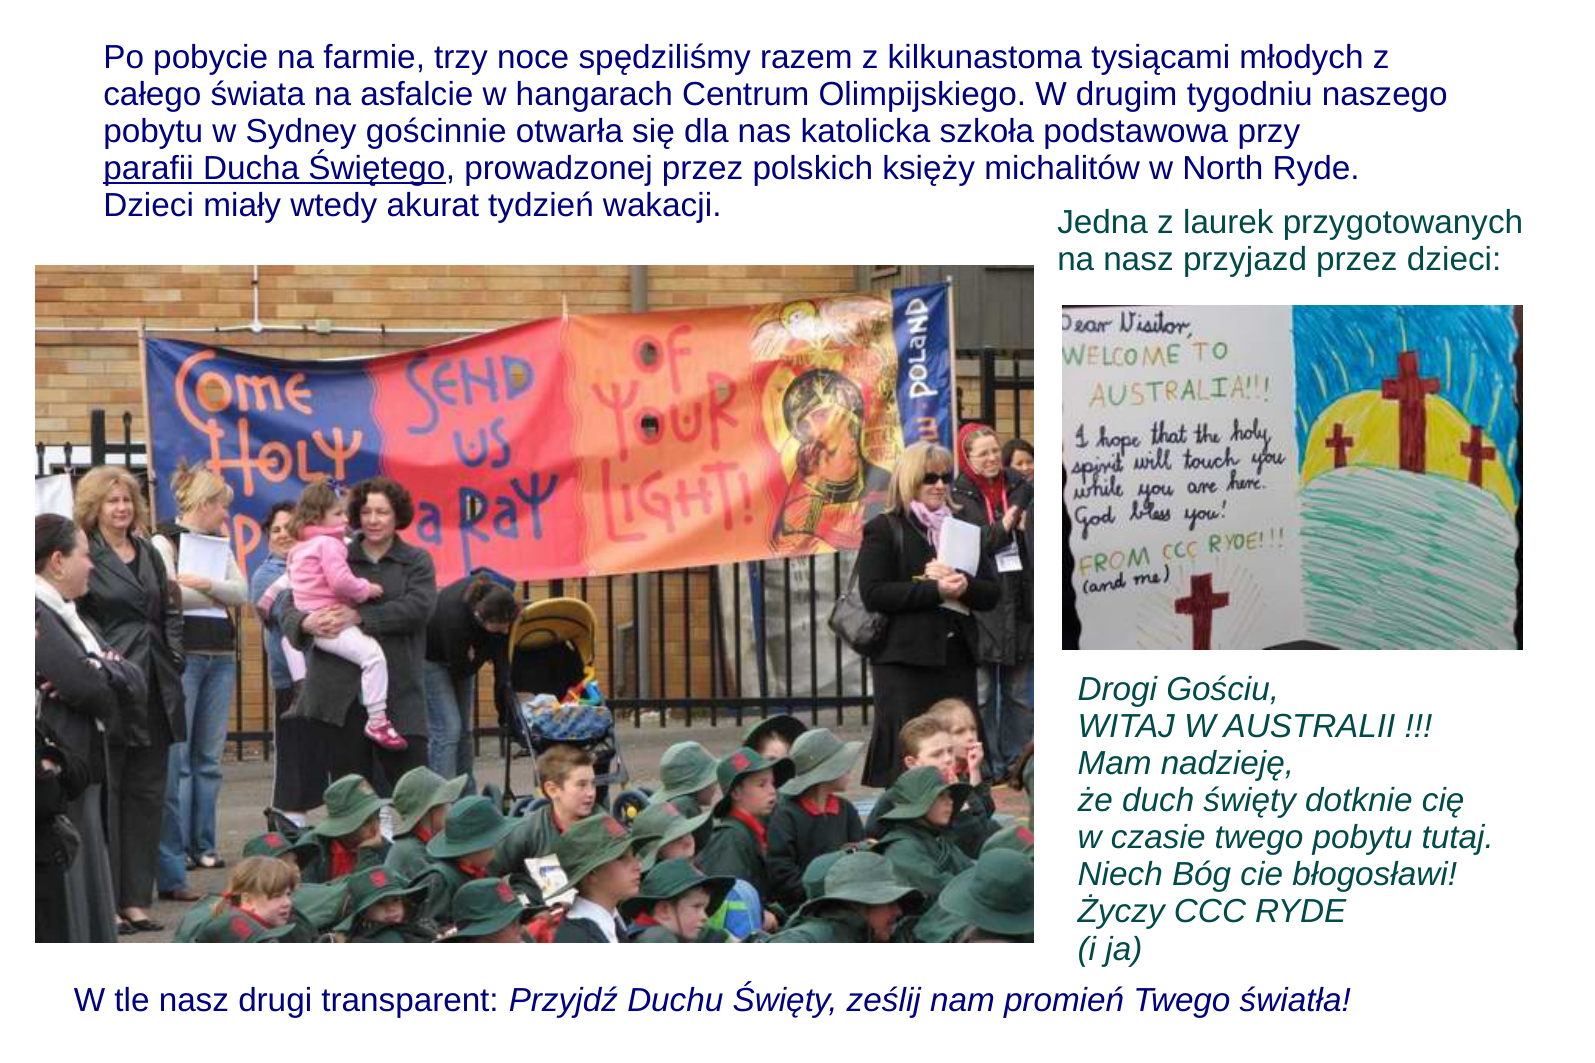

Po pobycie na farmie, trzy noce spędziliśmy razem z kilkunastoma tysiącami młodych z całego świata na asfalcie w hangarach Centrum Olimpijskiego. W drugim tygodniu naszego pobytu w Sydney gościnnie otwarła się dla nas katolicka szkoła podstawowa przy parafii Ducha Świętego, prowadzonej przez polskich księży michalitów w North Ryde.
Dzieci miały wtedy akurat tydzień wakacji.
Jedna z laurek przygotowanych
na nasz przyjazd przez dzieci:
Drogi Gościu,
WITAJ W AUSTRALII !!!
Mam nadzieję,
że duch święty dotknie cię
w czasie twego pobytu tutaj. Niech Bóg cie błogosławi!
Życzy CCC RYDE
(i ja)
W tle nasz drugi transparent: Przyjdź Duchu Święty, ześlij nam promień Twego światła!